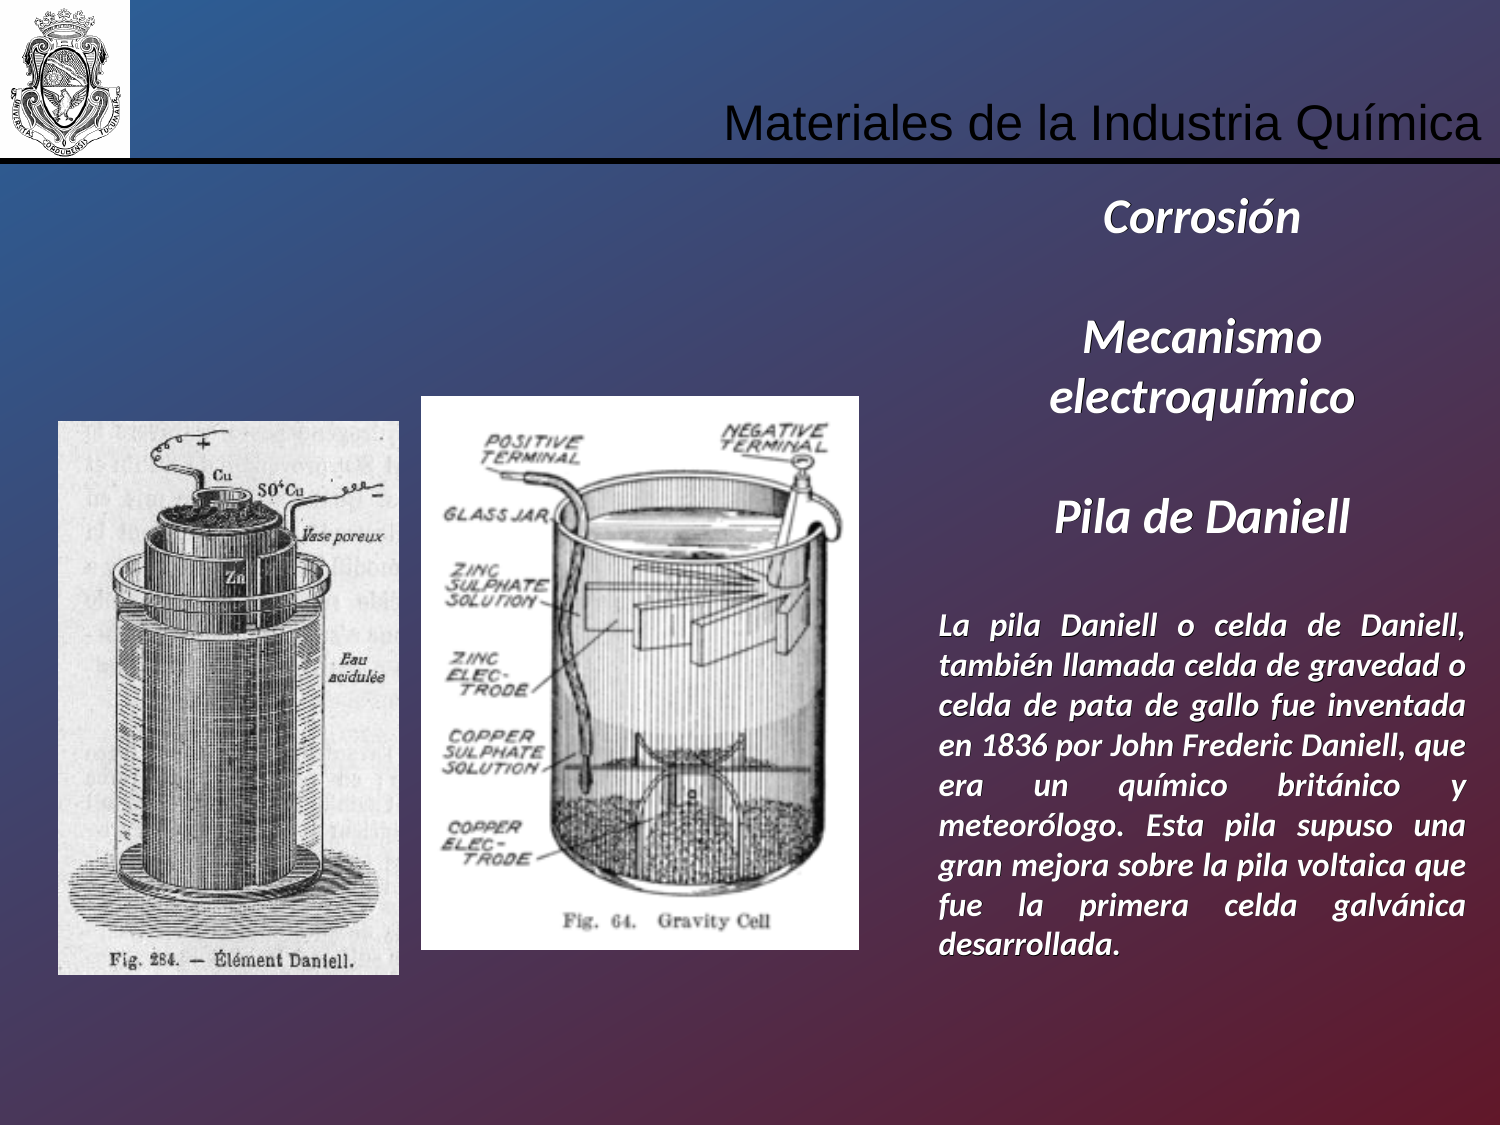

Materiales de la Industria Química
Corrosión
Mecanismo electroquímico
Pila de Daniell
La pila Daniell o celda de Daniell, también llamada celda de gravedad o celda de pata de gallo fue inventada en 1836 por John Frederic Daniell, que era un químico británico y meteorólogo. Esta pila supuso una gran mejora sobre la pila voltaica que fue la primera celda galvánica desarrollada.